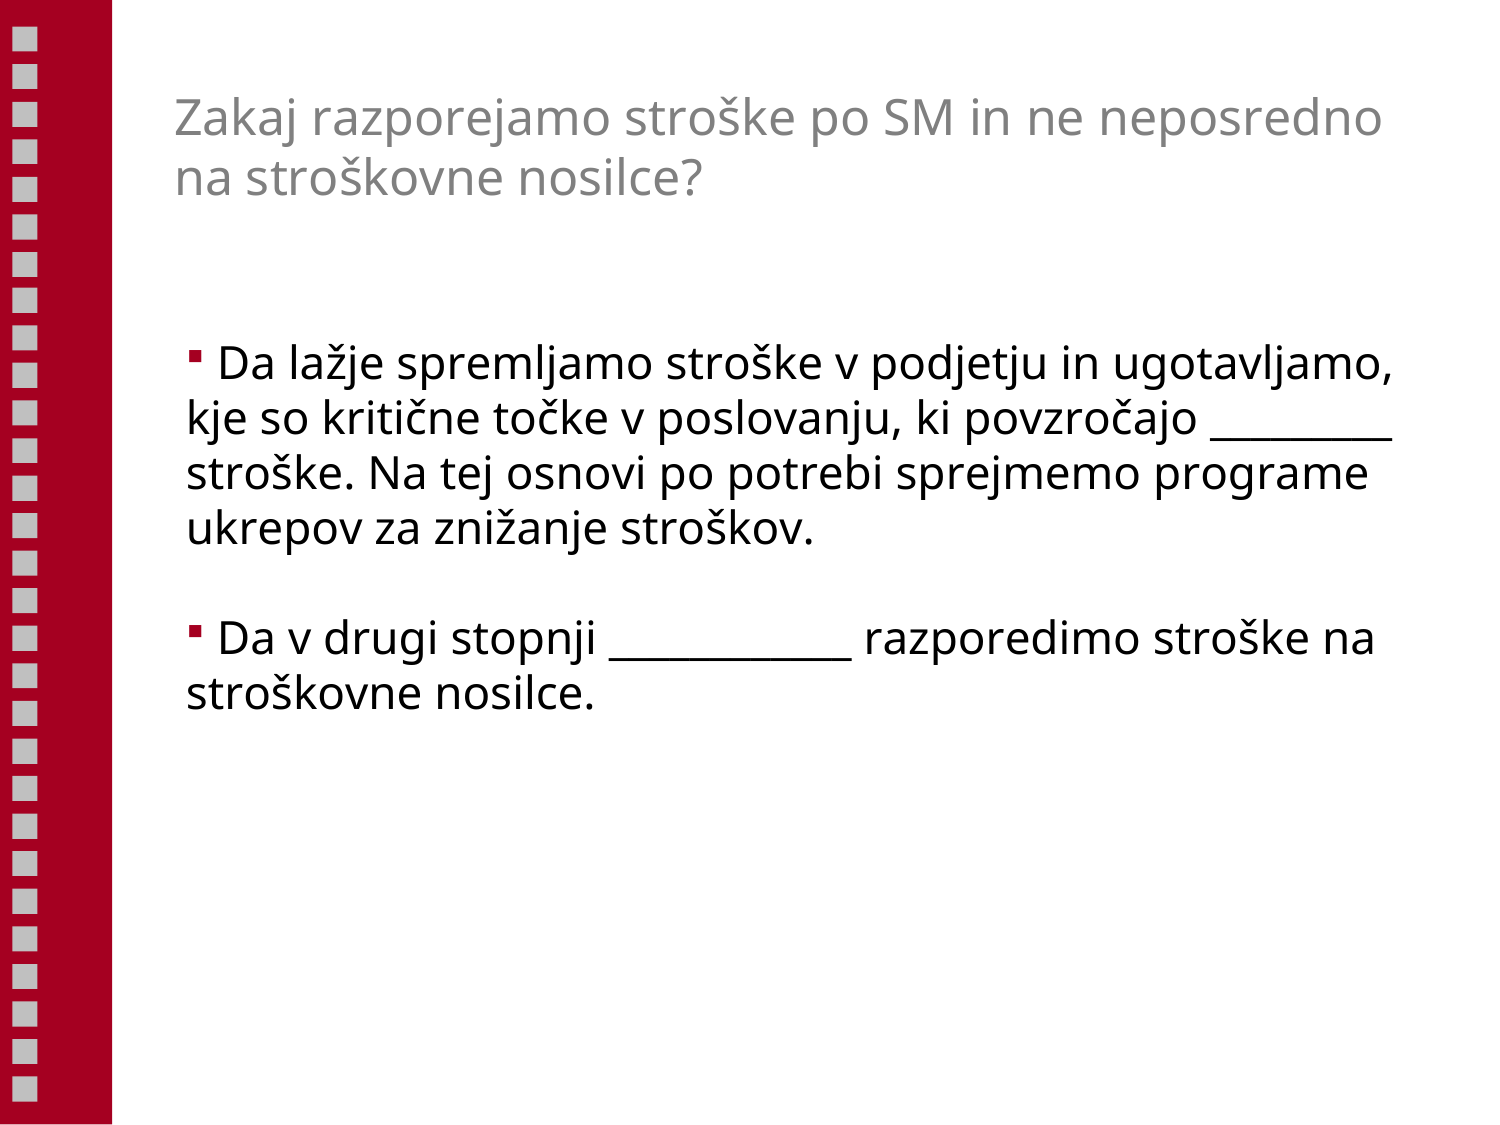

Zakaj razporejamo stroške po SM in ne neposredno na stroškovne nosilce?
 Da lažje spremljamo stroške v podjetju in ugotavljamo, kje so kritične točke v poslovanju, ki povzročajo _________ stroške. Na tej osnovi po potrebi sprejmemo programe ukrepov za znižanje stroškov.
 Da v drugi stopnji ____________ razporedimo stroške na stroškovne nosilce.